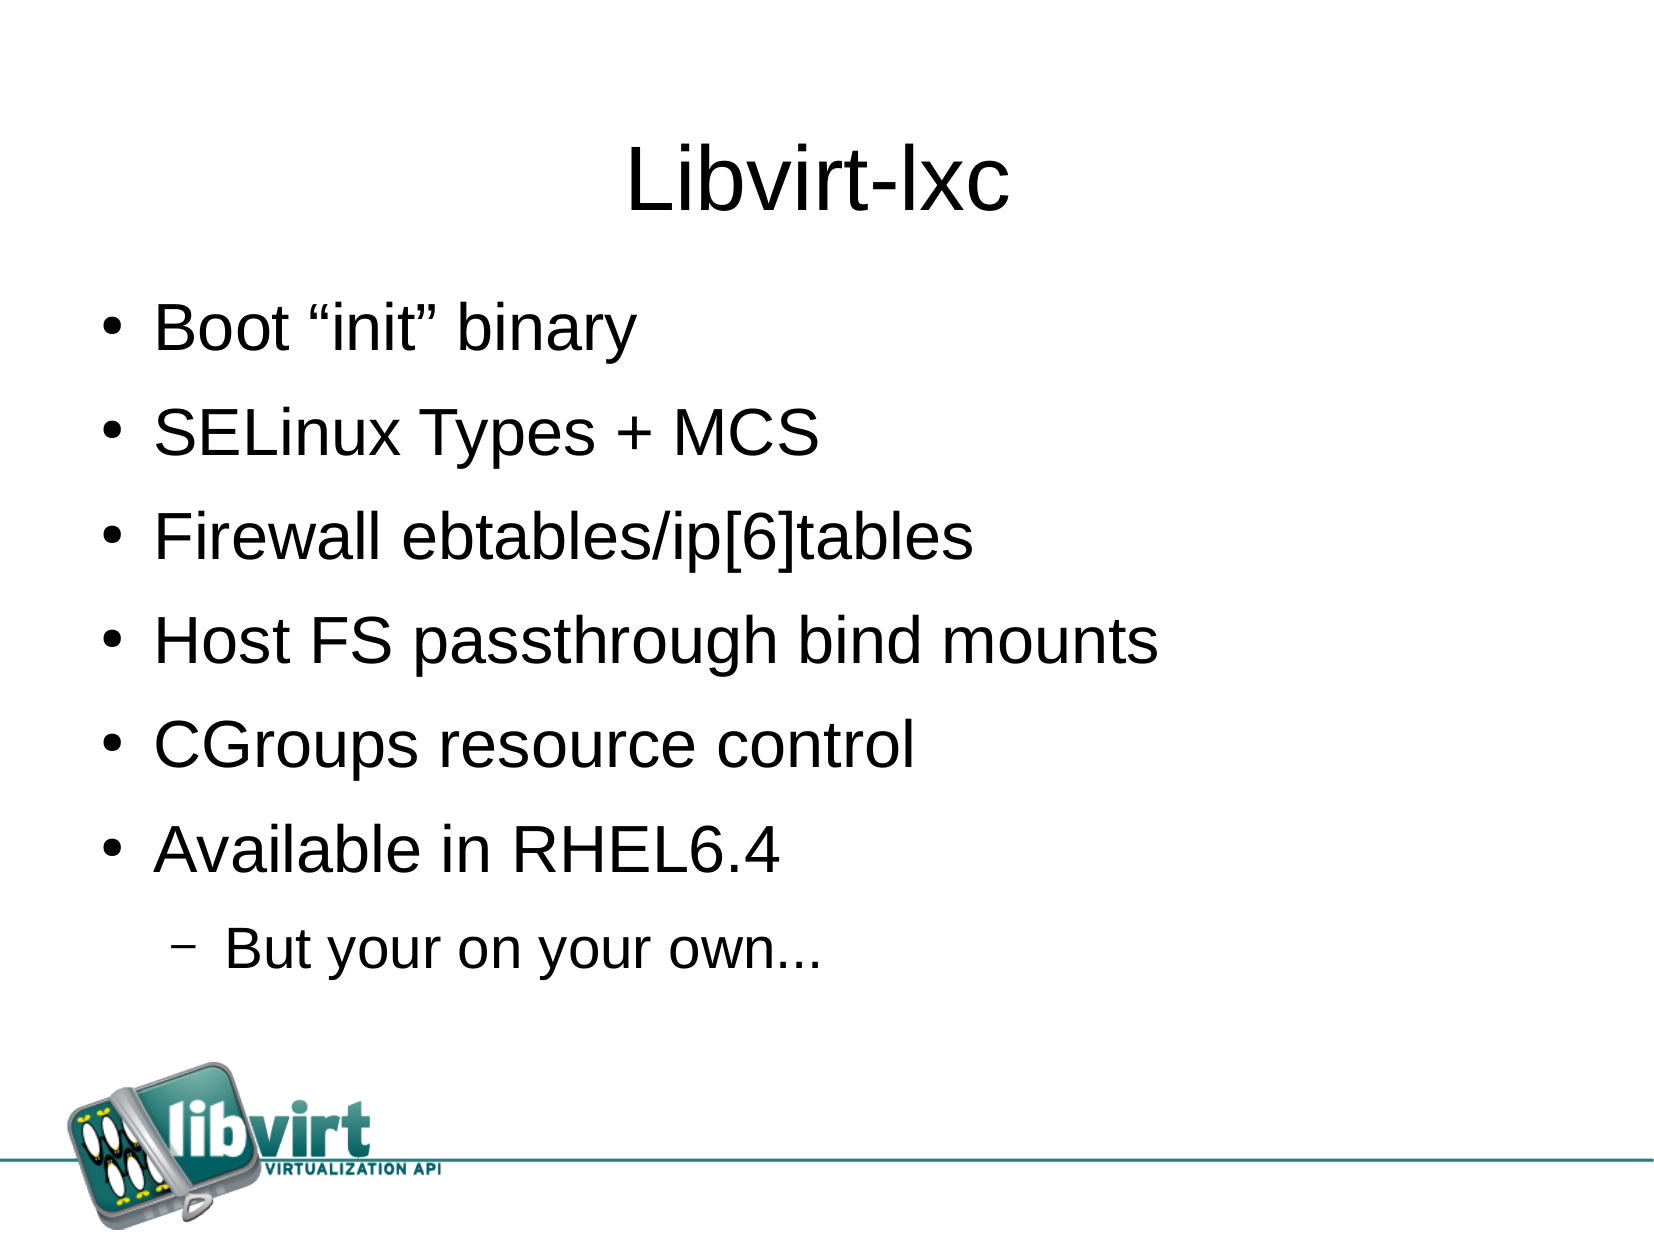

# Libvirt-lxc
Boot “init” binary
SELinux Types + MCS
Firewall ebtables/ip[6]tables
Host FS passthrough bind mounts
CGroups resource control
Available in RHEL6.4
But your on your own...